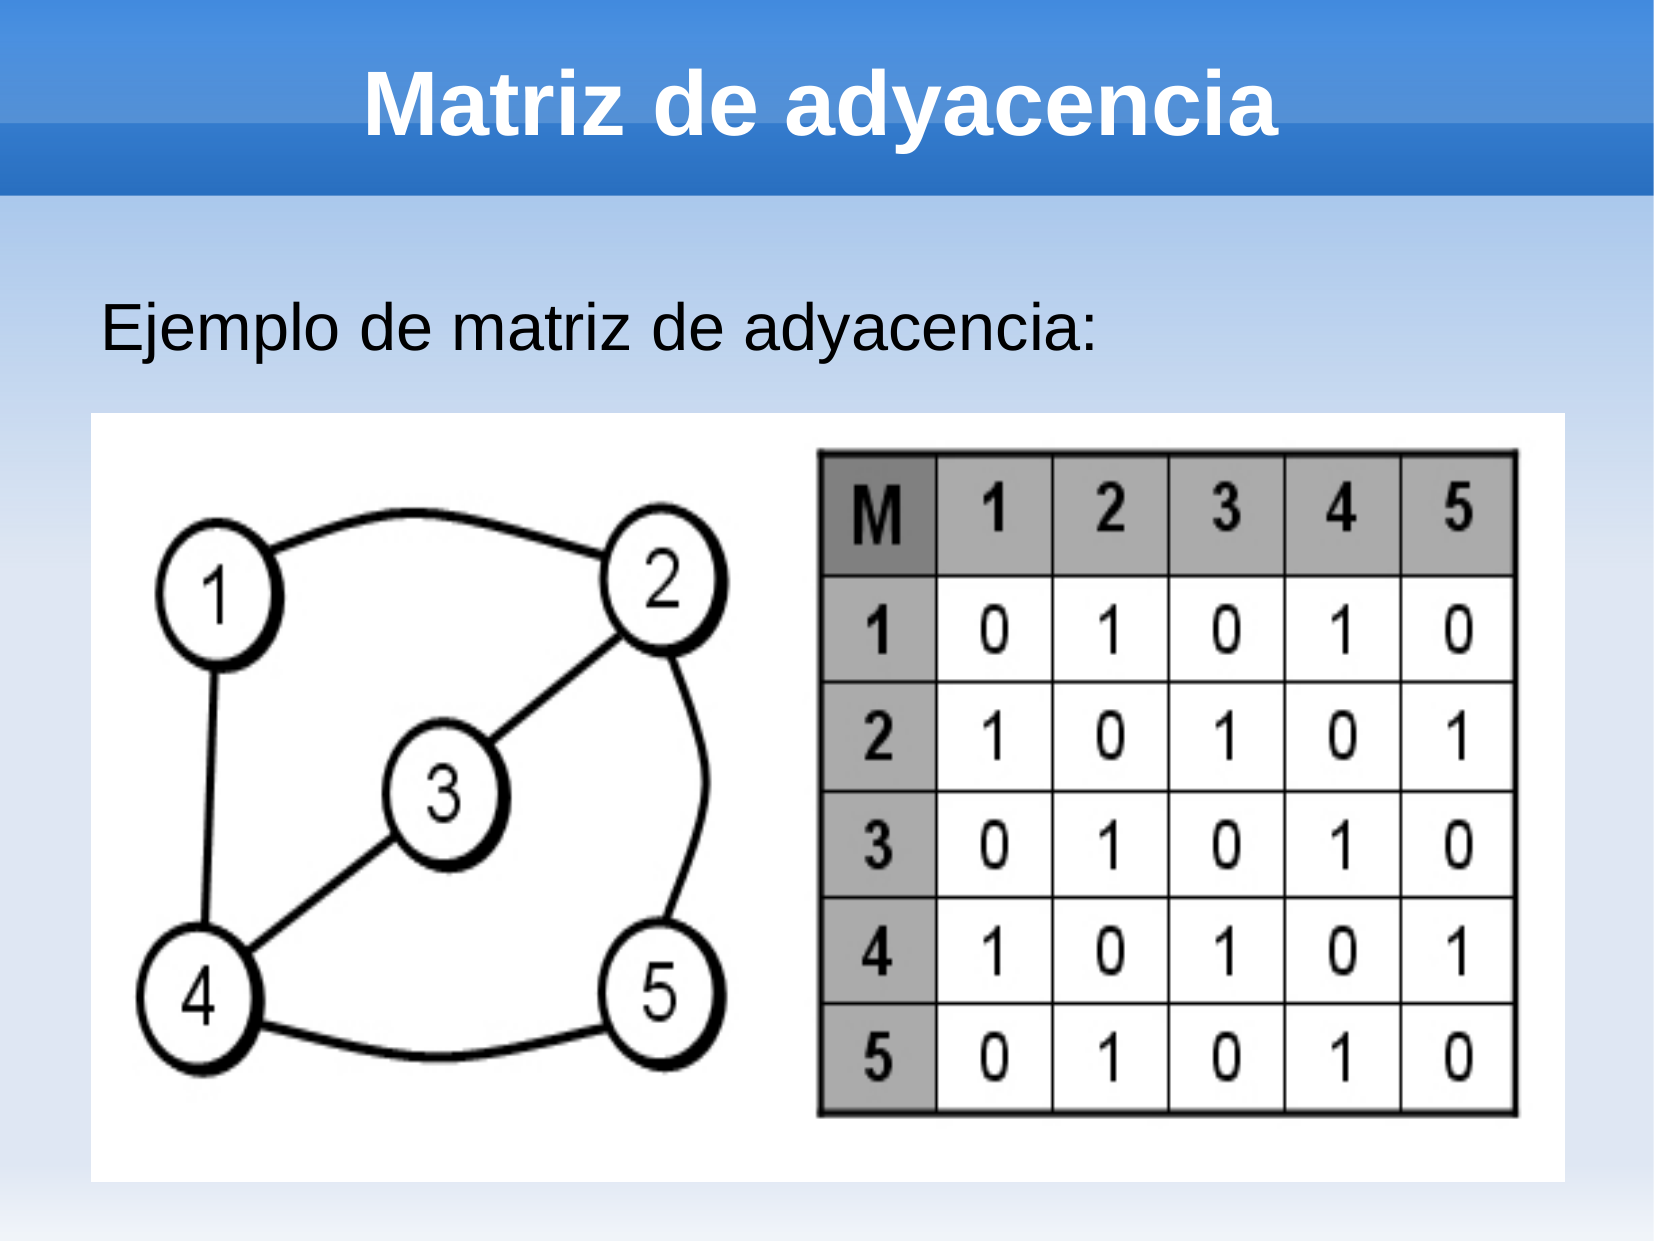

# Matriz de adyacencia
Ejemplo de matriz de adyacencia: